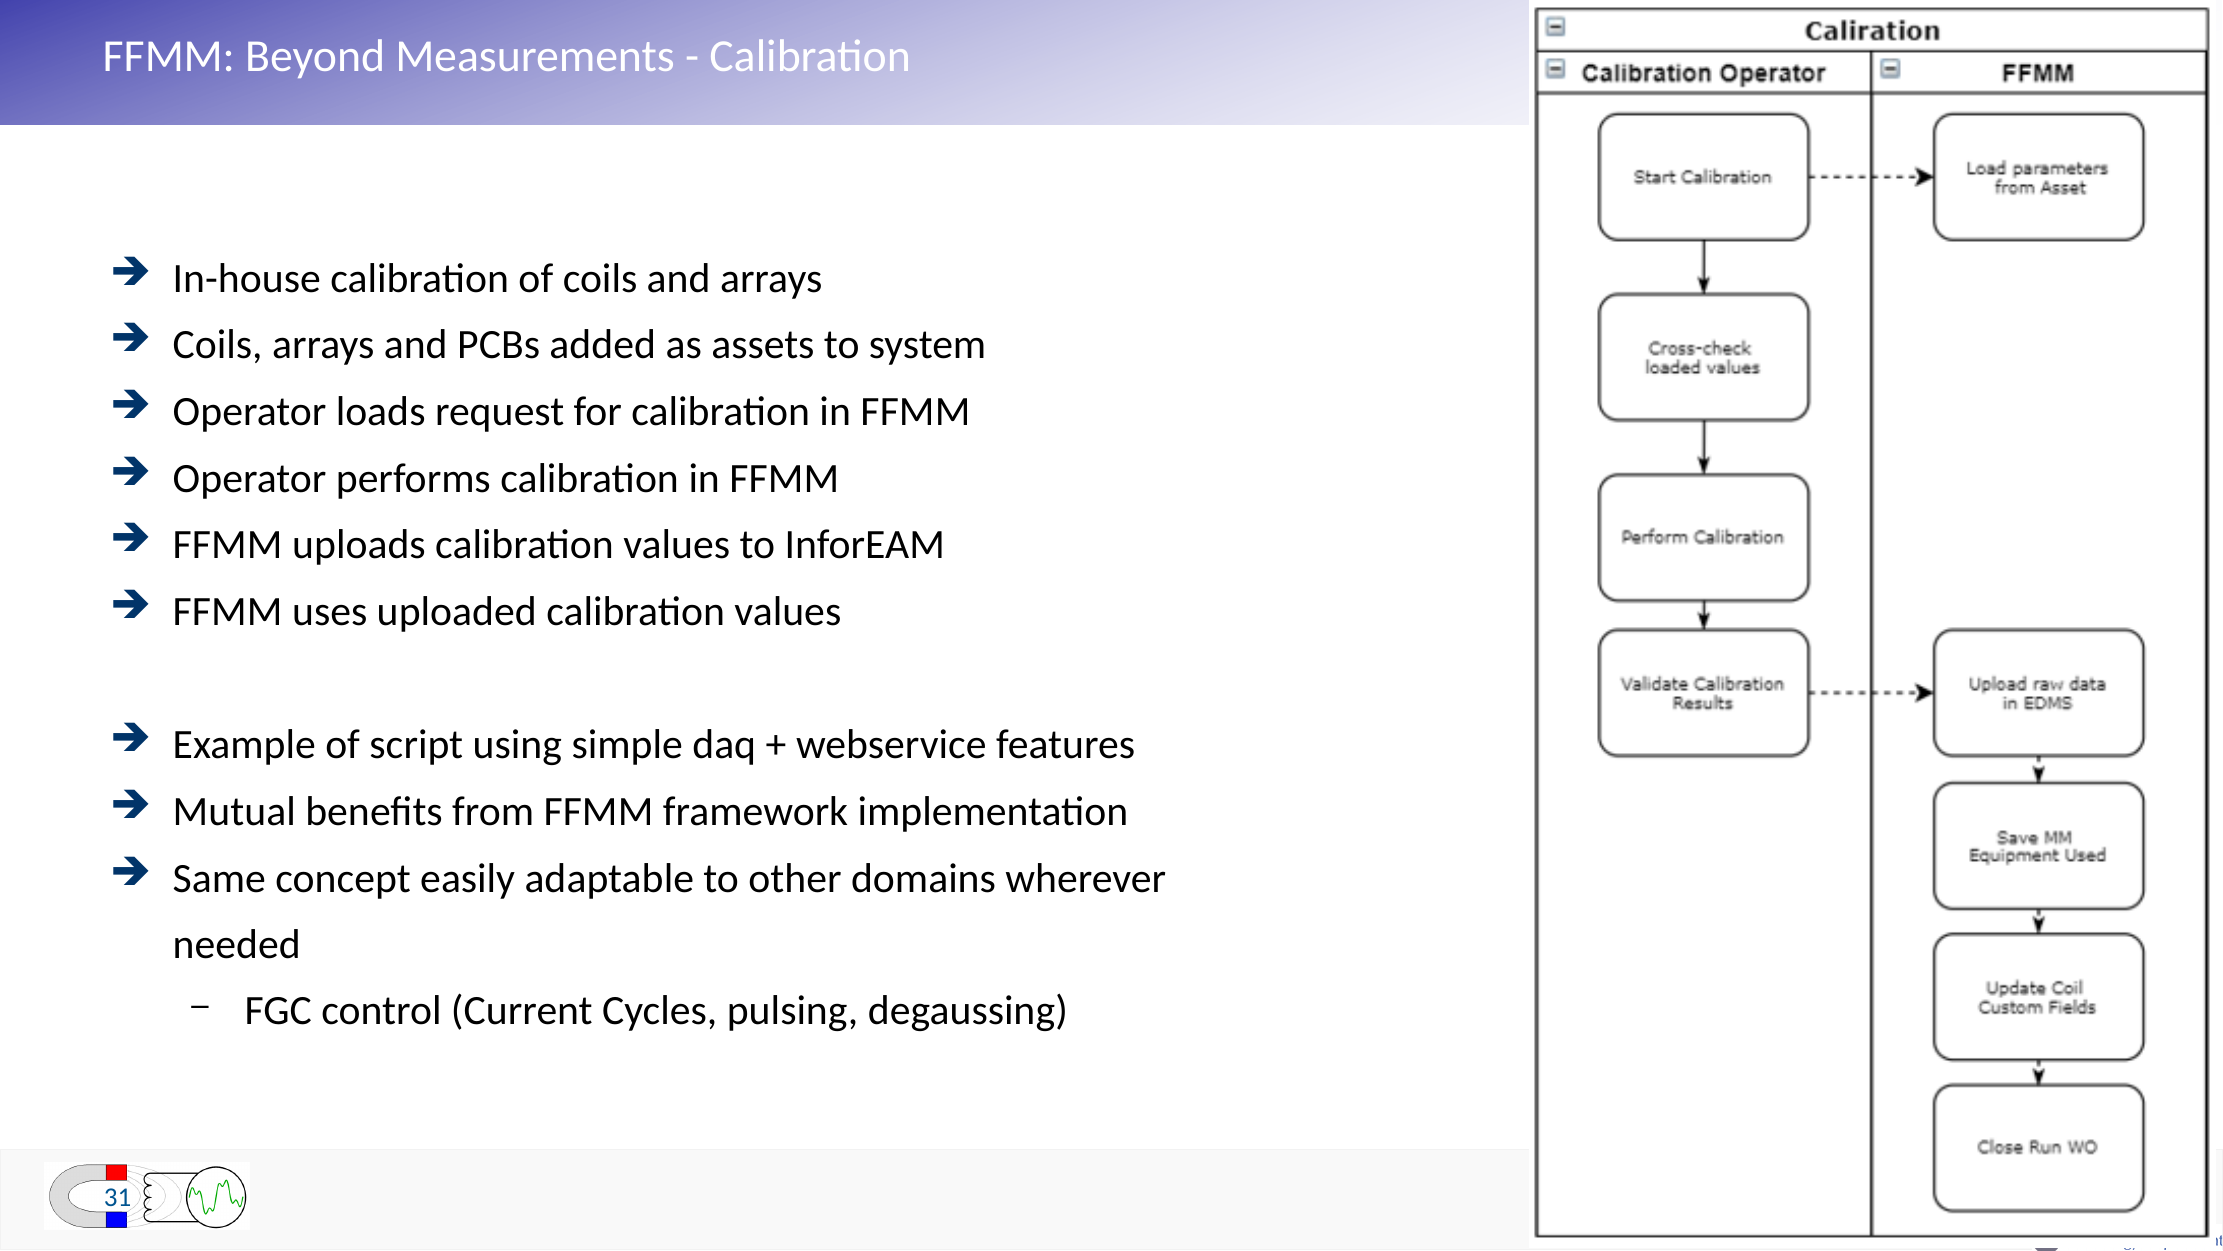

# FFMM: Beyond Measurements - Calibration
In-house calibration of coils and arrays
Coils, arrays and PCBs added as assets to system
Operator loads request for calibration in FFMM
Operator performs calibration in FFMM
FFMM uploads calibration values to InforEAM
FFMM uses uploaded calibration values
Example of script using simple daq + webservice features
Mutual benefits from FFMM framework implementation
Same concept easily adaptable to other domains wherever
needed
FGC control (Current Cycles, pulsing, degaussing)